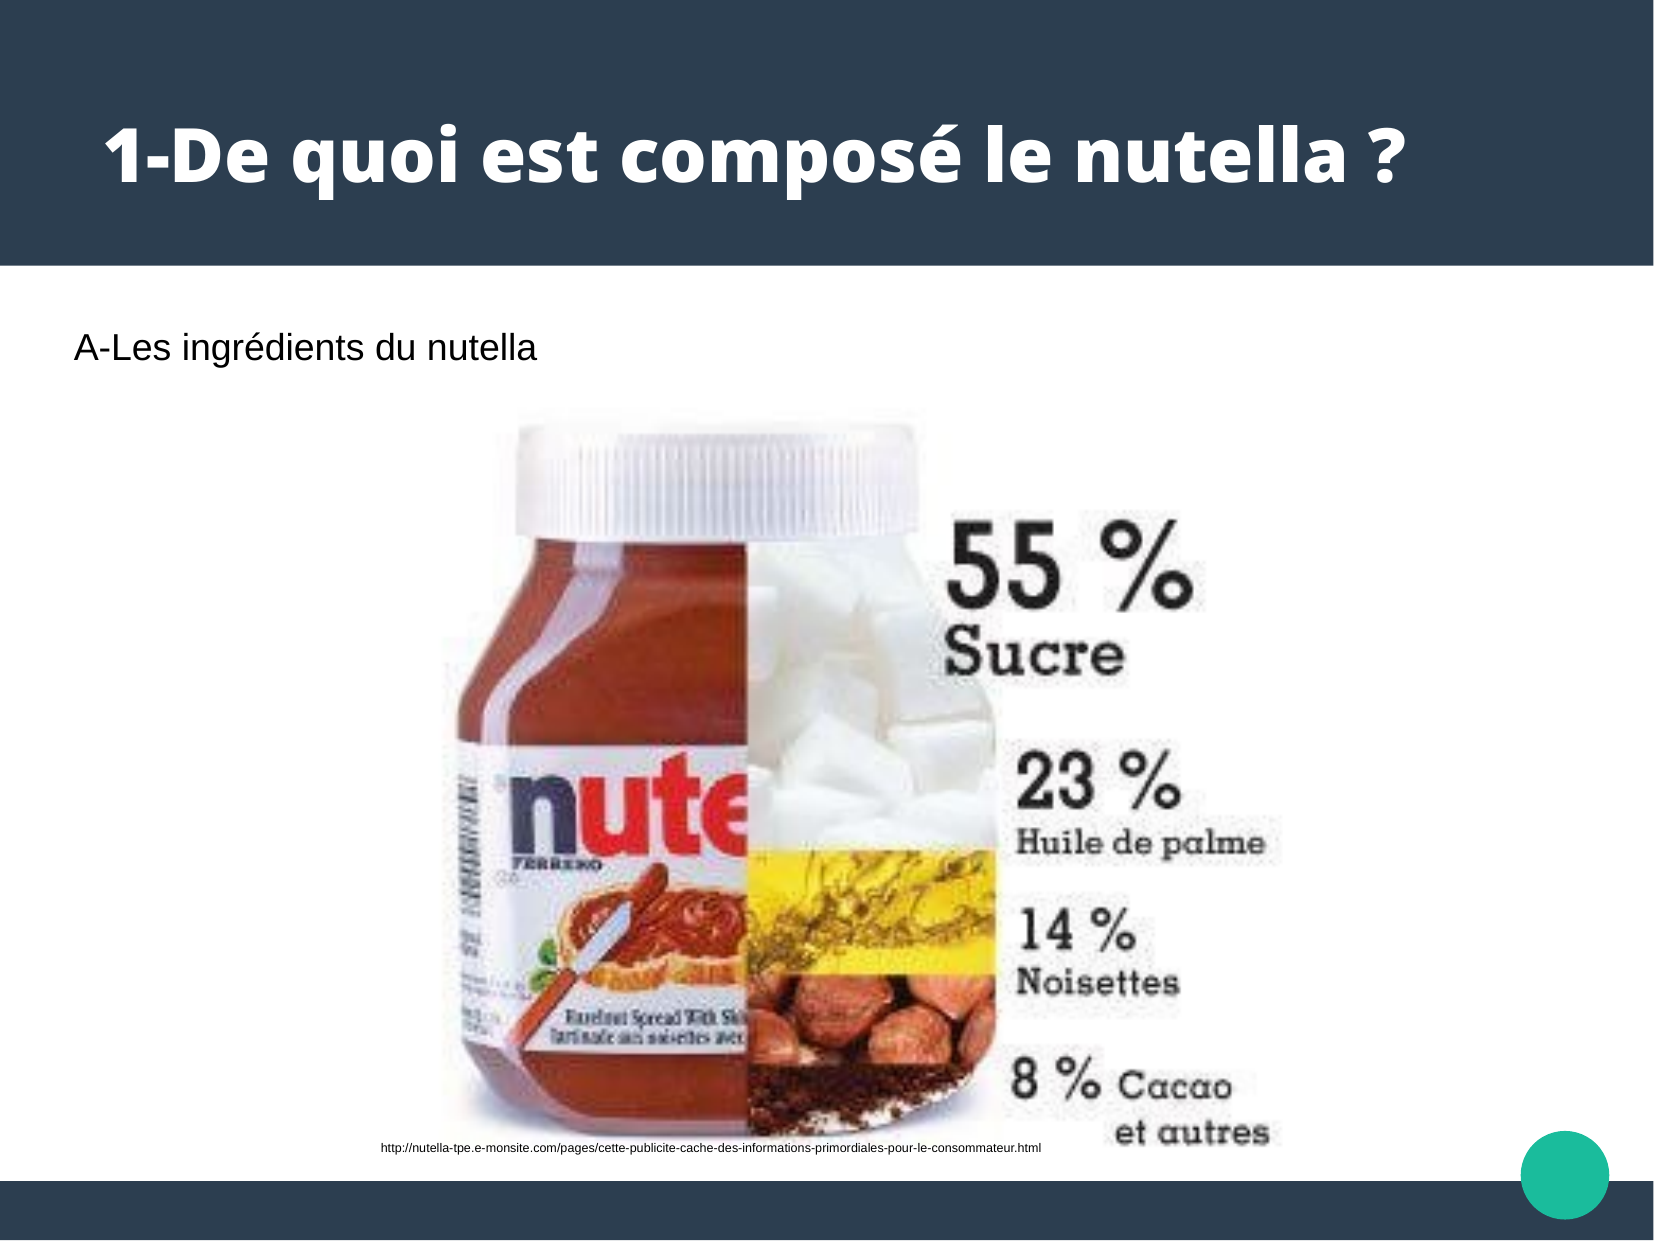

# 1-De quoi est composé le nutella ?
A-Les ingrédients du nutella
http://nutella-tpe.e-monsite.com/pages/cette-publicite-cache-des-informations-primordiales-pour-le-consommateur.html